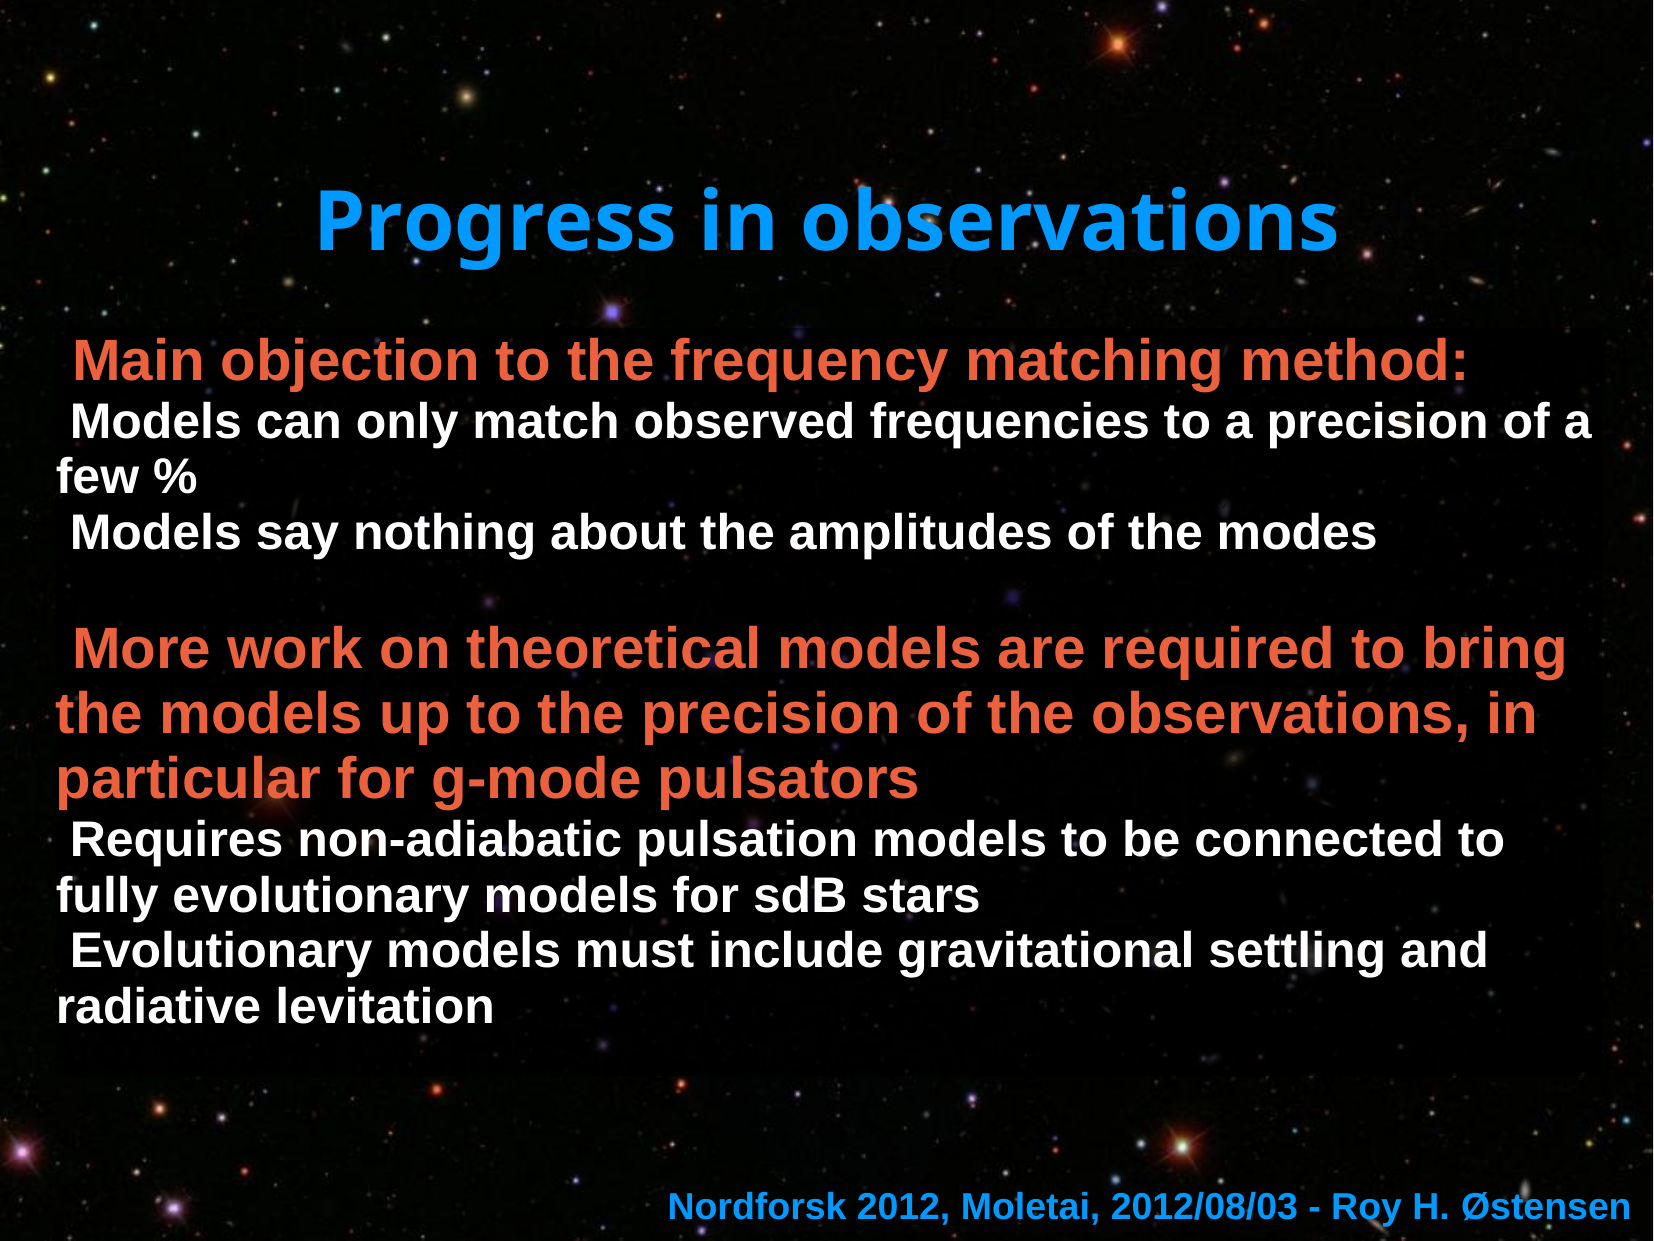

# Progress in observations
 Main objection to the frequency matching method:
 Models can only match observed frequencies to a precision of a few %
 Models say nothing about the amplitudes of the modes
 More work on theoretical models are required to bring the models up to the precision of the observations, in particular for g-mode pulsators
 Requires non-adiabatic pulsation models to be connected to fully evolutionary models for sdB stars
 Evolutionary models must include gravitational settling and radiative levitation